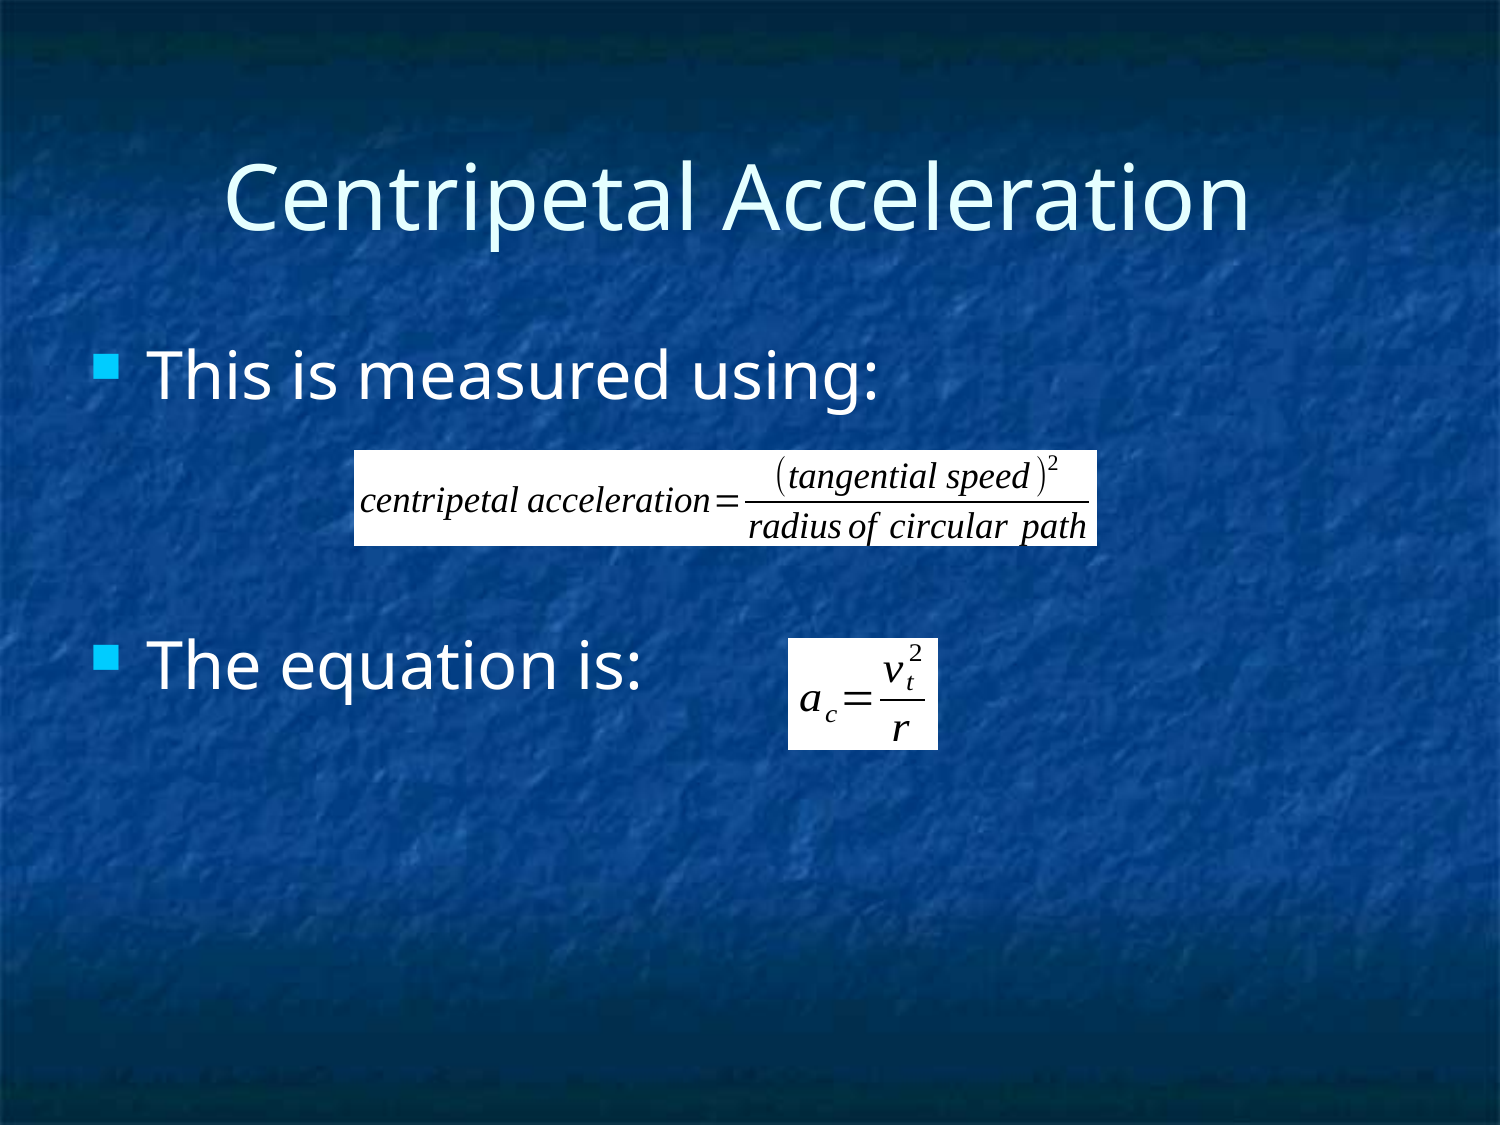

# Centripetal Acceleration
This is measured using:
The equation is: